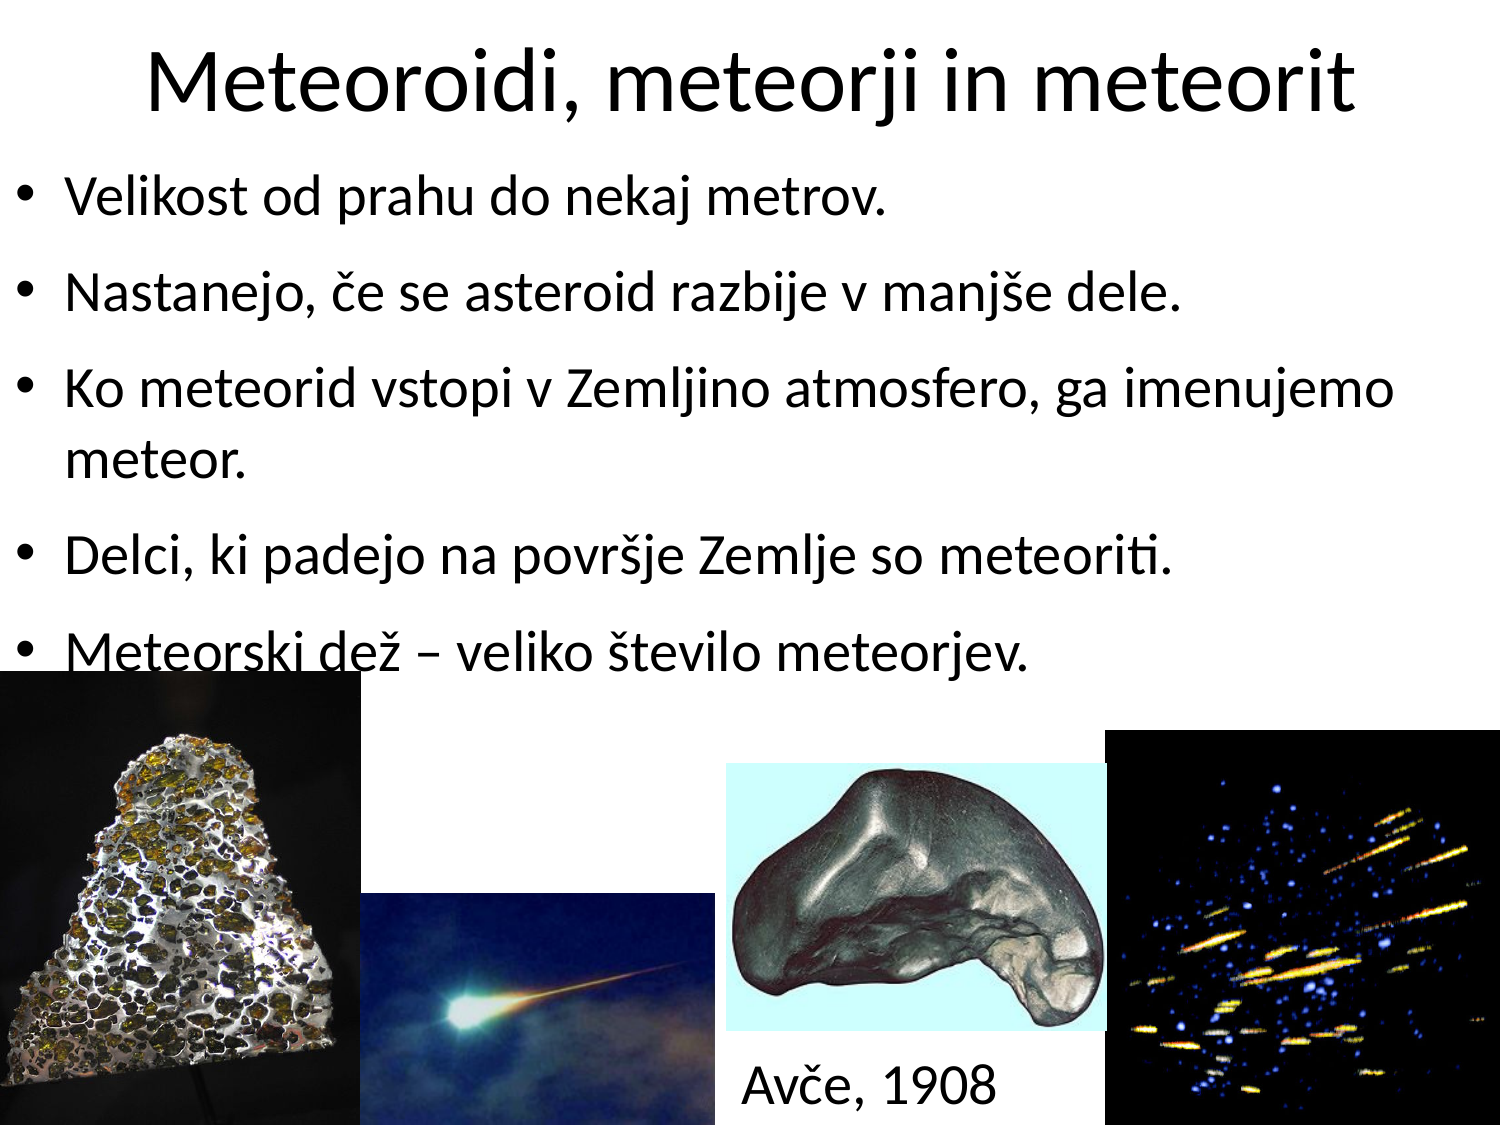

# Meteoroidi, meteorji in meteorit
Velikost od prahu do nekaj metrov.
Nastanejo, če se asteroid razbije v manjše dele.
Ko meteorid vstopi v Zemljino atmosfero, ga imenujemo meteor.
Delci, ki padejo na površje Zemlje so meteoriti.
Meteorski dež – veliko število meteorjev.
Avče, 1908